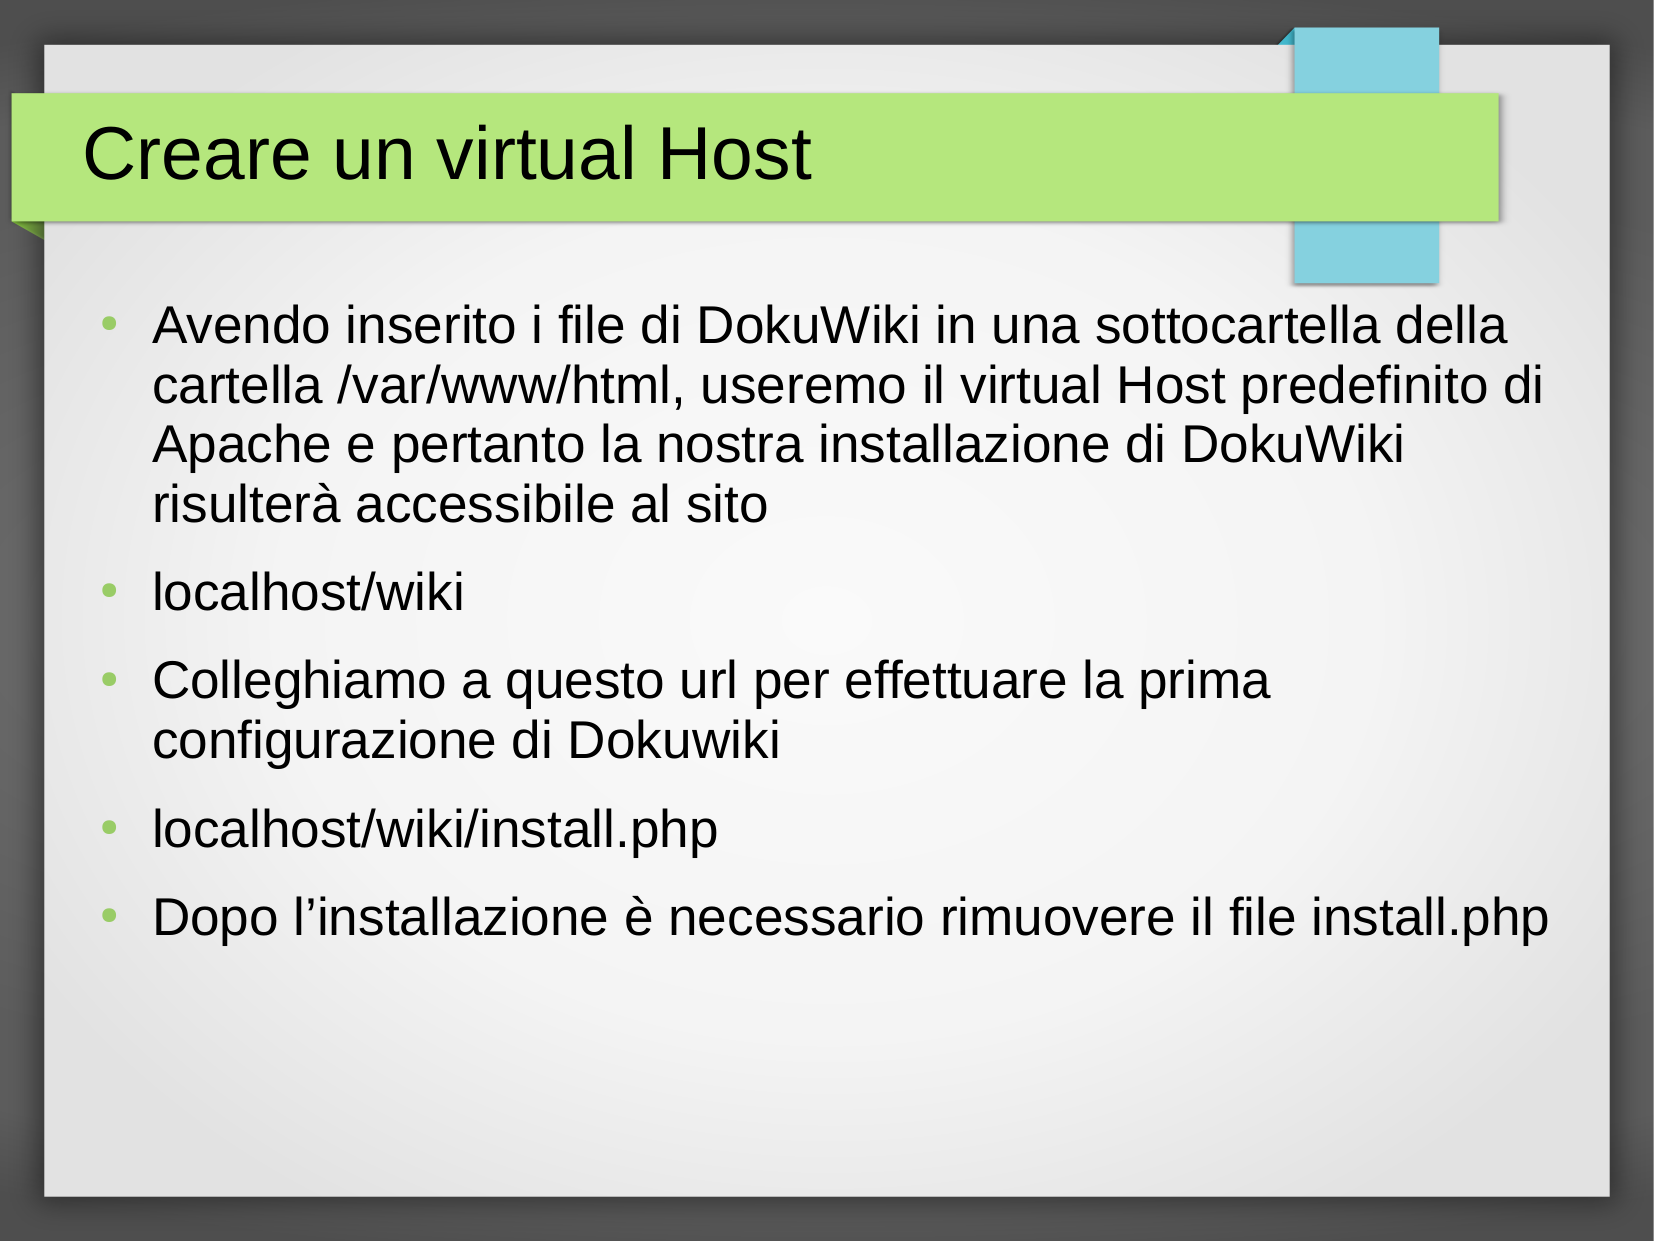

# Creare un virtual Host
Avendo inserito i file di DokuWiki in una sottocartella della cartella /var/www/html, useremo il virtual Host predefinito di Apache e pertanto la nostra installazione di DokuWiki risulterà accessibile al sito
localhost/wiki
Colleghiamo a questo url per effettuare la prima configurazione di Dokuwiki
localhost/wiki/install.php
Dopo l’installazione è necessario rimuovere il file install.php